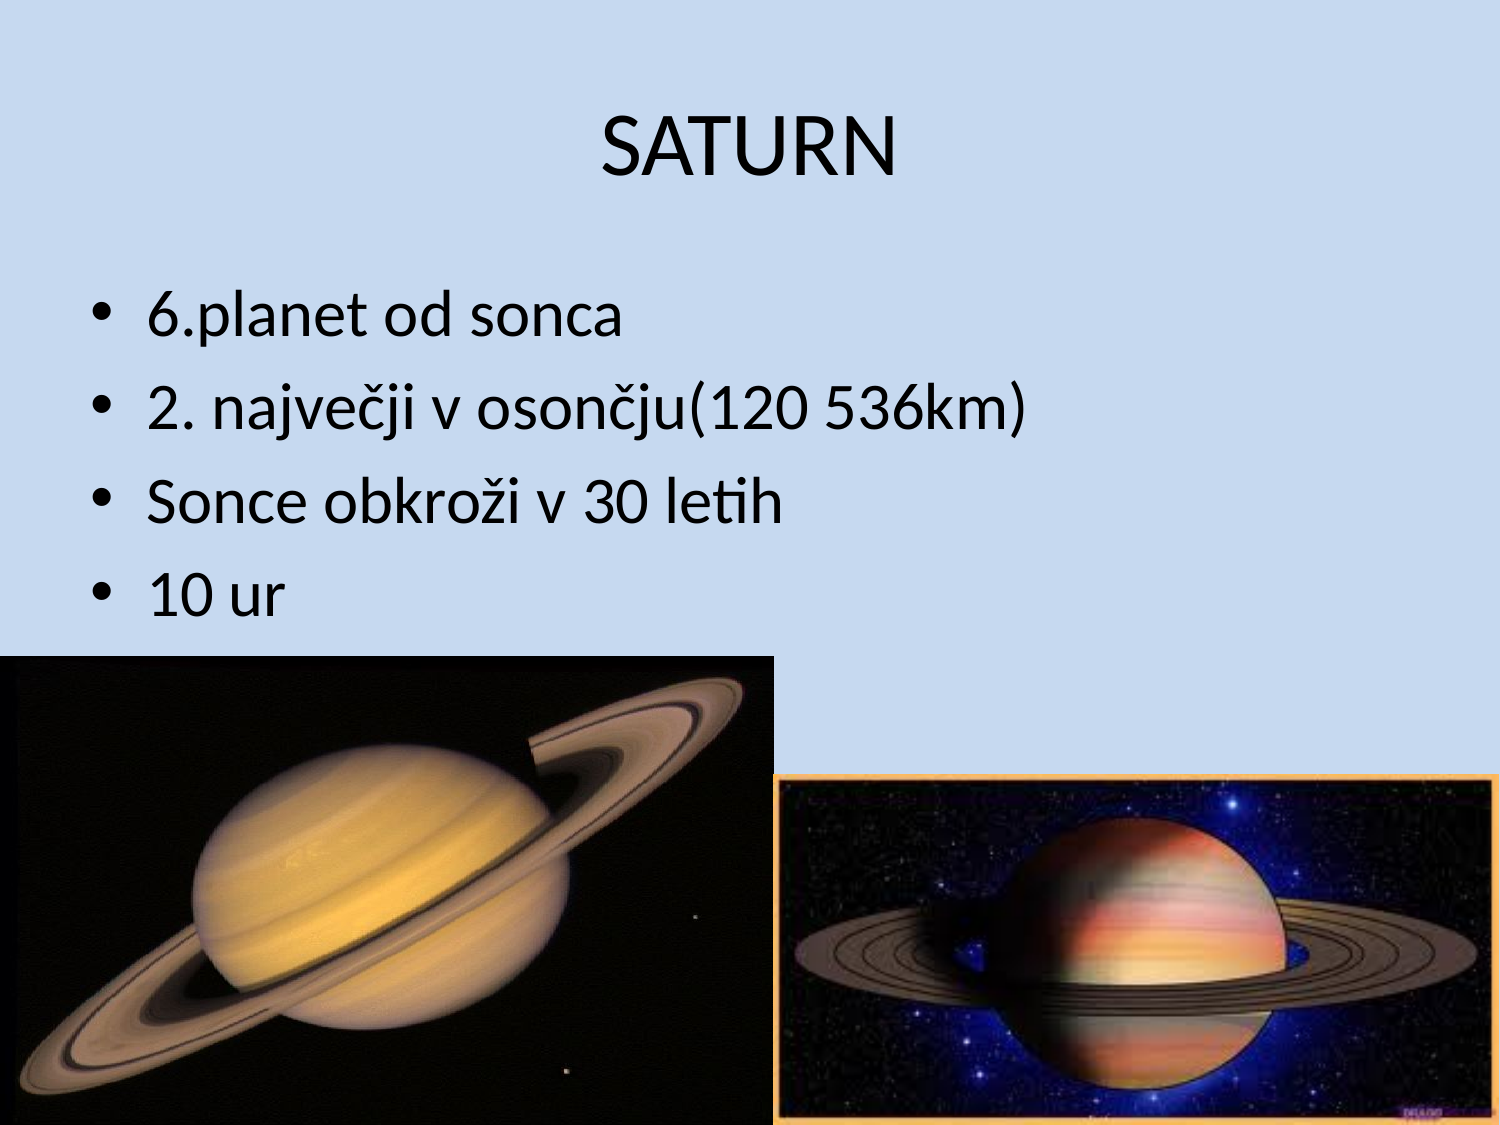

# SATURN
6.planet od sonca
2. največji v osončju(120 536km)
Sonce obkroži v 30 letih
10 ur